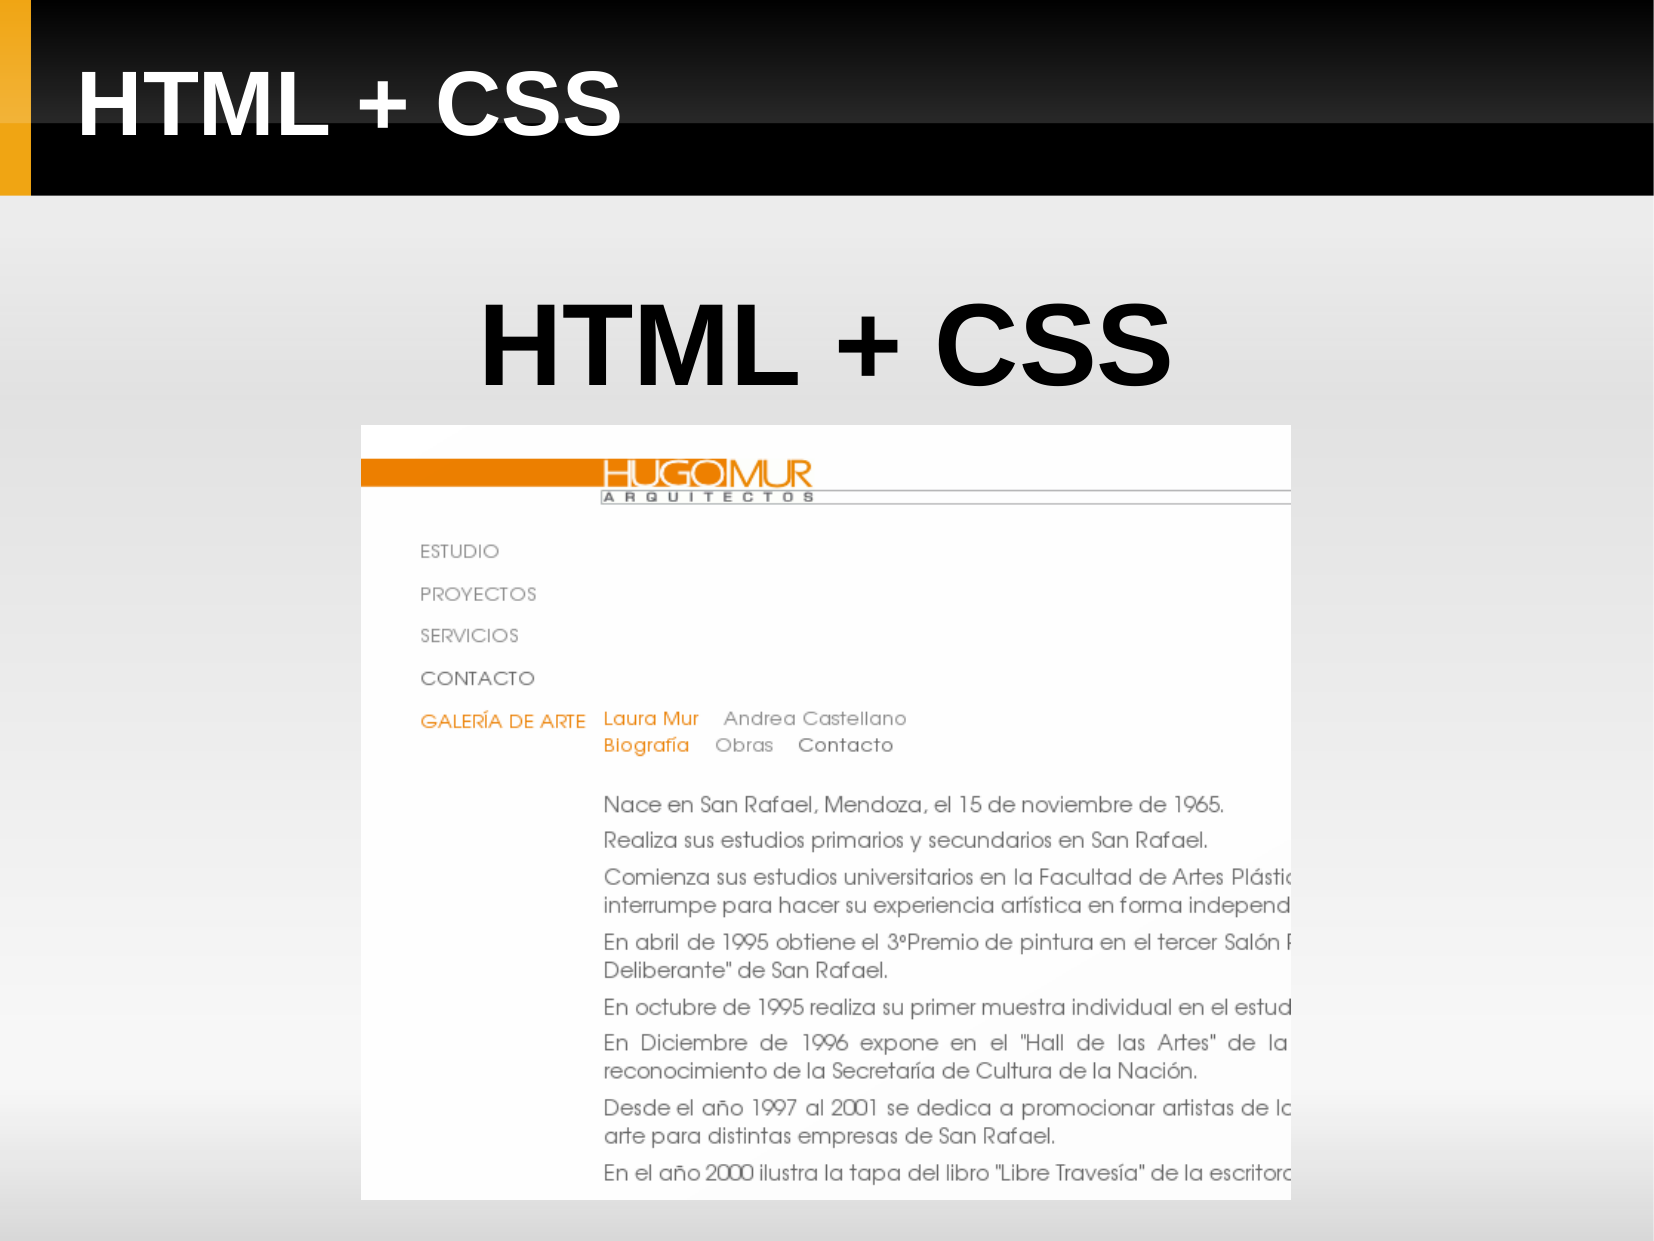

# HTML + CSS
HTML + CSS